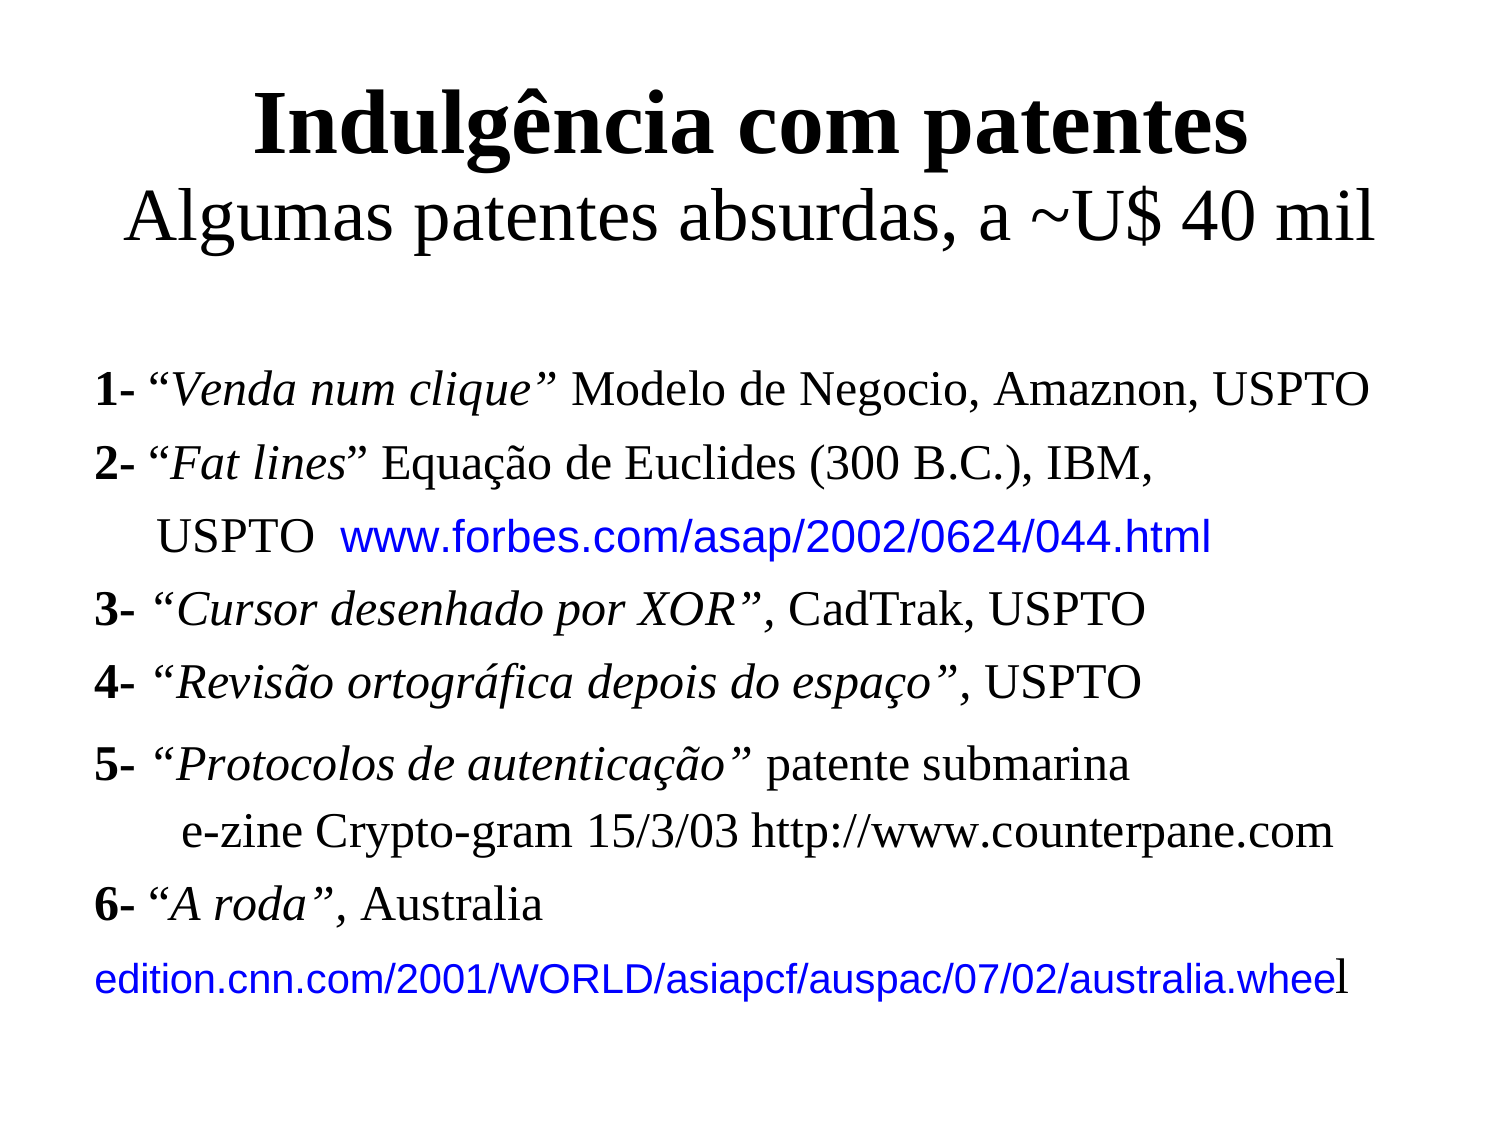

# Indulgência com patentes Algumas patentes absurdas, a ~U$ 40 mil
1- “Venda num clique” Modelo de Negocio, Amaznon, USPTO
2- “Fat lines” Equação de Euclides (300 B.C.), IBM,
 USPTO www.forbes.com/asap/2002/0624/044.html
3- “Cursor desenhado por XOR”, CadTrak, USPTO
4- “Revisão ortográfica depois do espaço”, USPTO
5- “Protocolos de autenticação” patente submarina
 e-zine Crypto-gram 15/3/03 http://www.counterpane.com
6- “A roda”, Australia
edition.cnn.com/2001/WORLD/asiapcf/auspac/07/02/australia.wheel